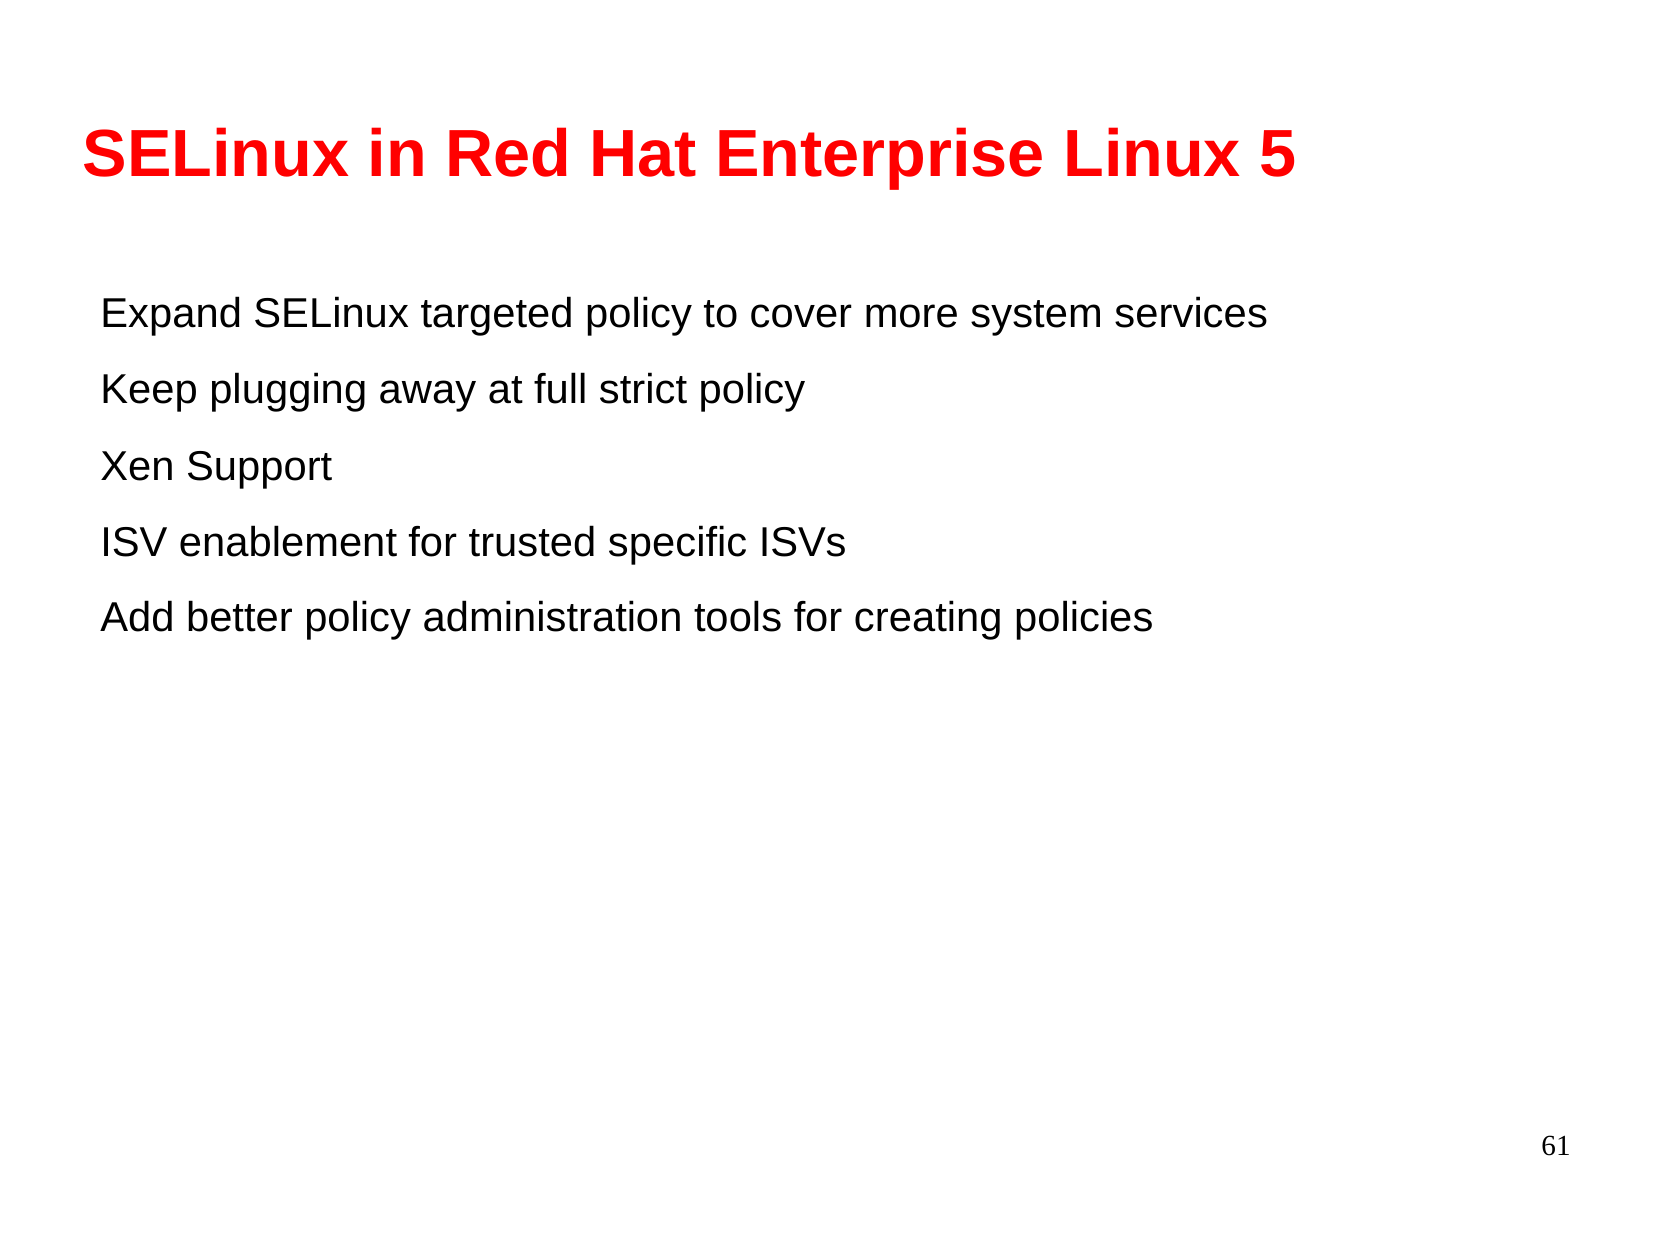

# SELinux in Red Hat Enterprise Linux 5
Expand SELinux targeted policy to cover more system services
Keep plugging away at full strict policy
Xen Support
ISV enablement for trusted specific ISVs
Add better policy administration tools for creating policies